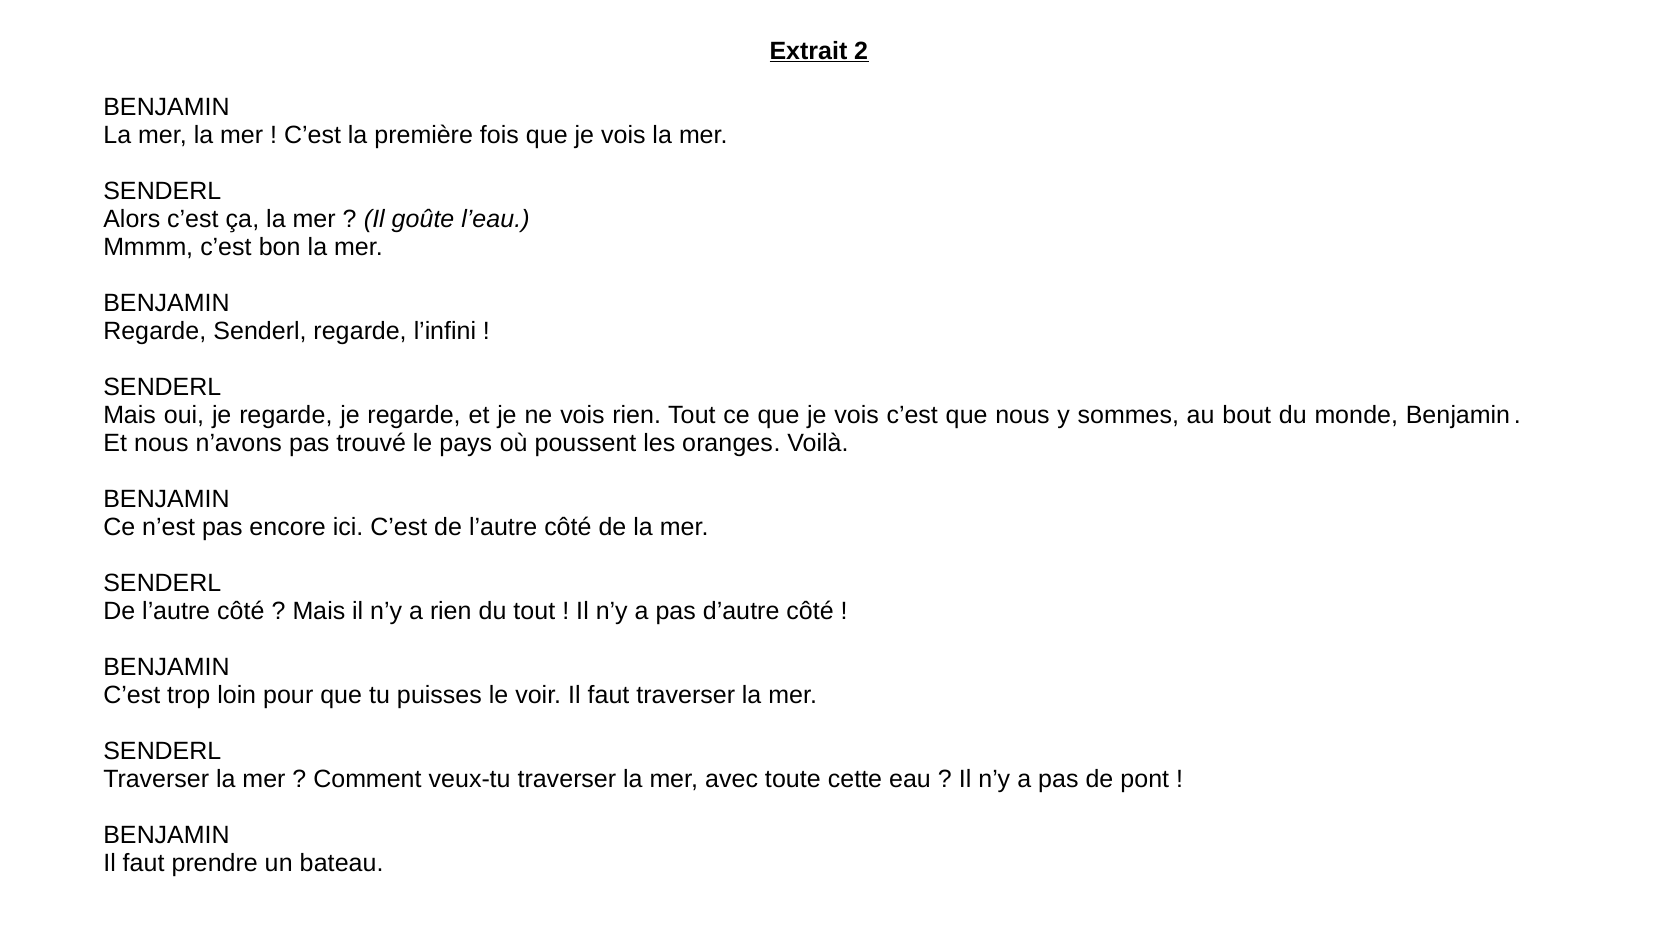

Extrait 2
BENJAMIN
La mer, la mer ! C’est la première fois que je vois la mer.
SENDERL
Alors c’est ça, la mer ? (Il goûte l’eau.)
Mmmm, c’est bon la mer.
BENJAMIN
Regarde, Senderl, regarde, l’infini !
SENDERL
Mais oui, je regarde, je regarde, et je ne vois rien. Tout ce que je vois c’est que nous y sommes, au bout du monde, Benjamin. Et nous n’avons pas trouvé le pays où poussent les oranges. Voilà.
BENJAMIN
Ce n’est pas encore ici. C’est de l’autre côté de la mer.
SENDERL
De l’autre côté ? Mais il n’y a rien du tout ! Il n’y a pas d’autre côté !
BENJAMIN
C’est trop loin pour que tu puisses le voir. Il faut traverser la mer.
SENDERL
Traverser la mer ? Comment veux-tu traverser la mer, avec toute cette eau ? Il n’y a pas de pont !
BENJAMIN
Il faut prendre un bateau.